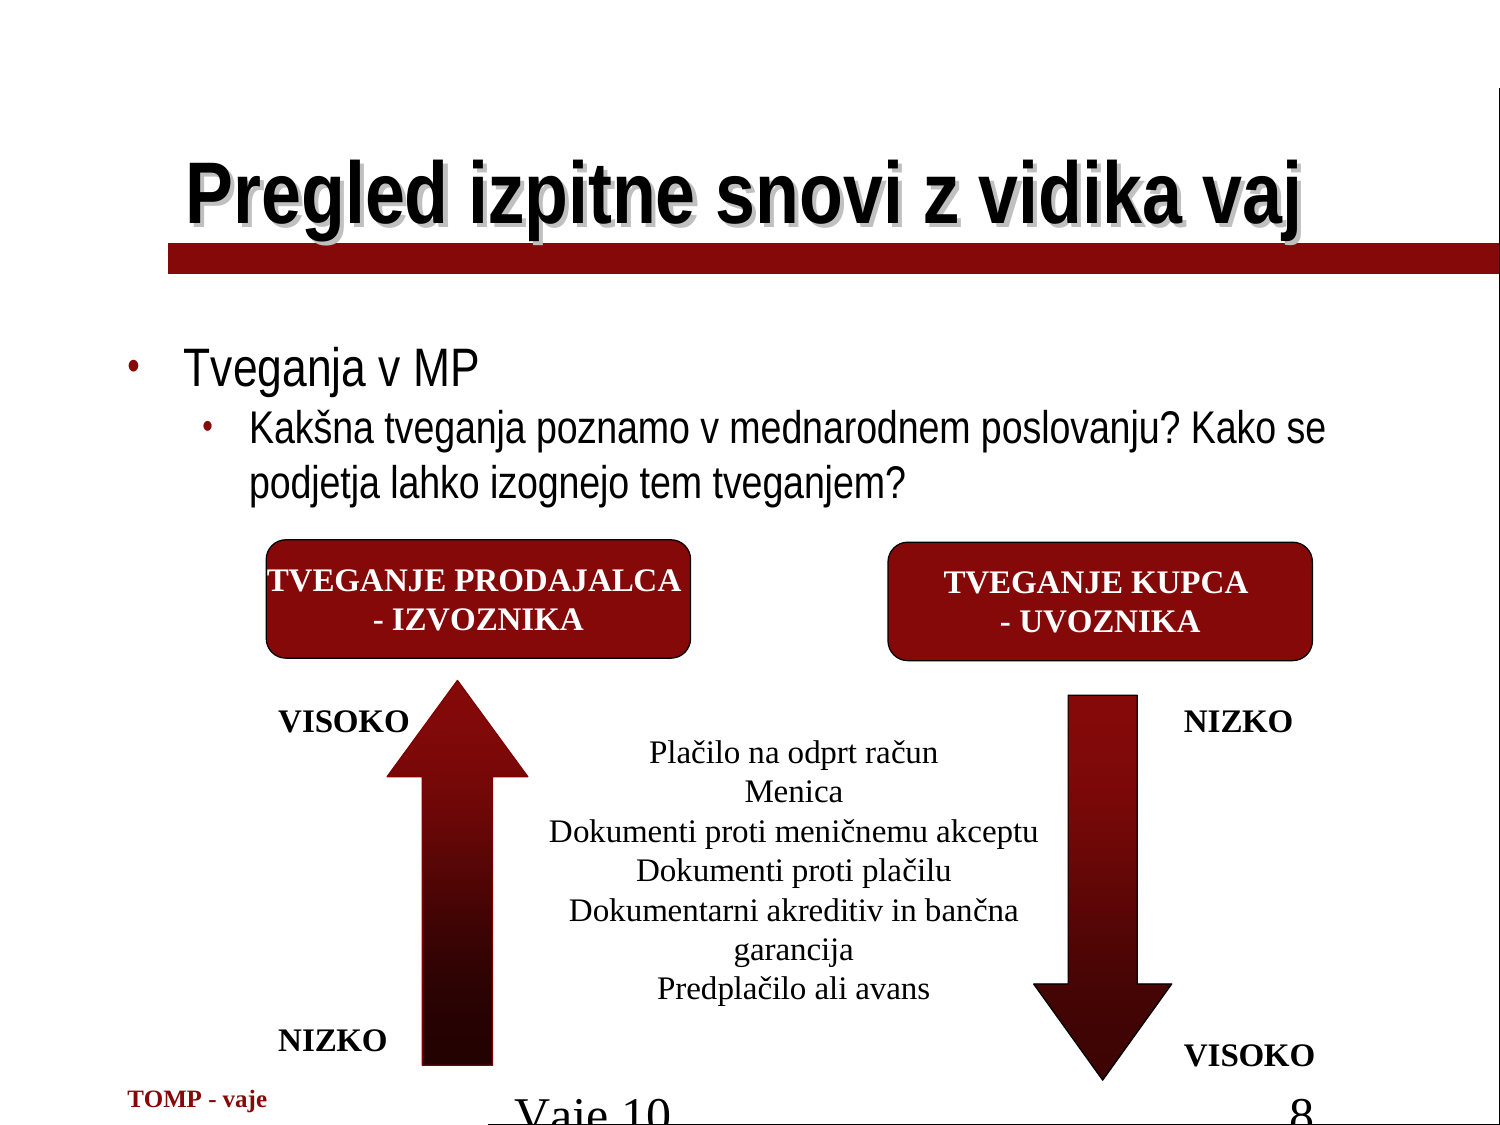

Pregled izpitne snovi z vidika vaj
# Tveganja v MP
Kakšna tveganja poznamo v mednarodnem poslovanju? Kako se podjetja lahko izognejo tem tveganjem?
Vaje 5
8